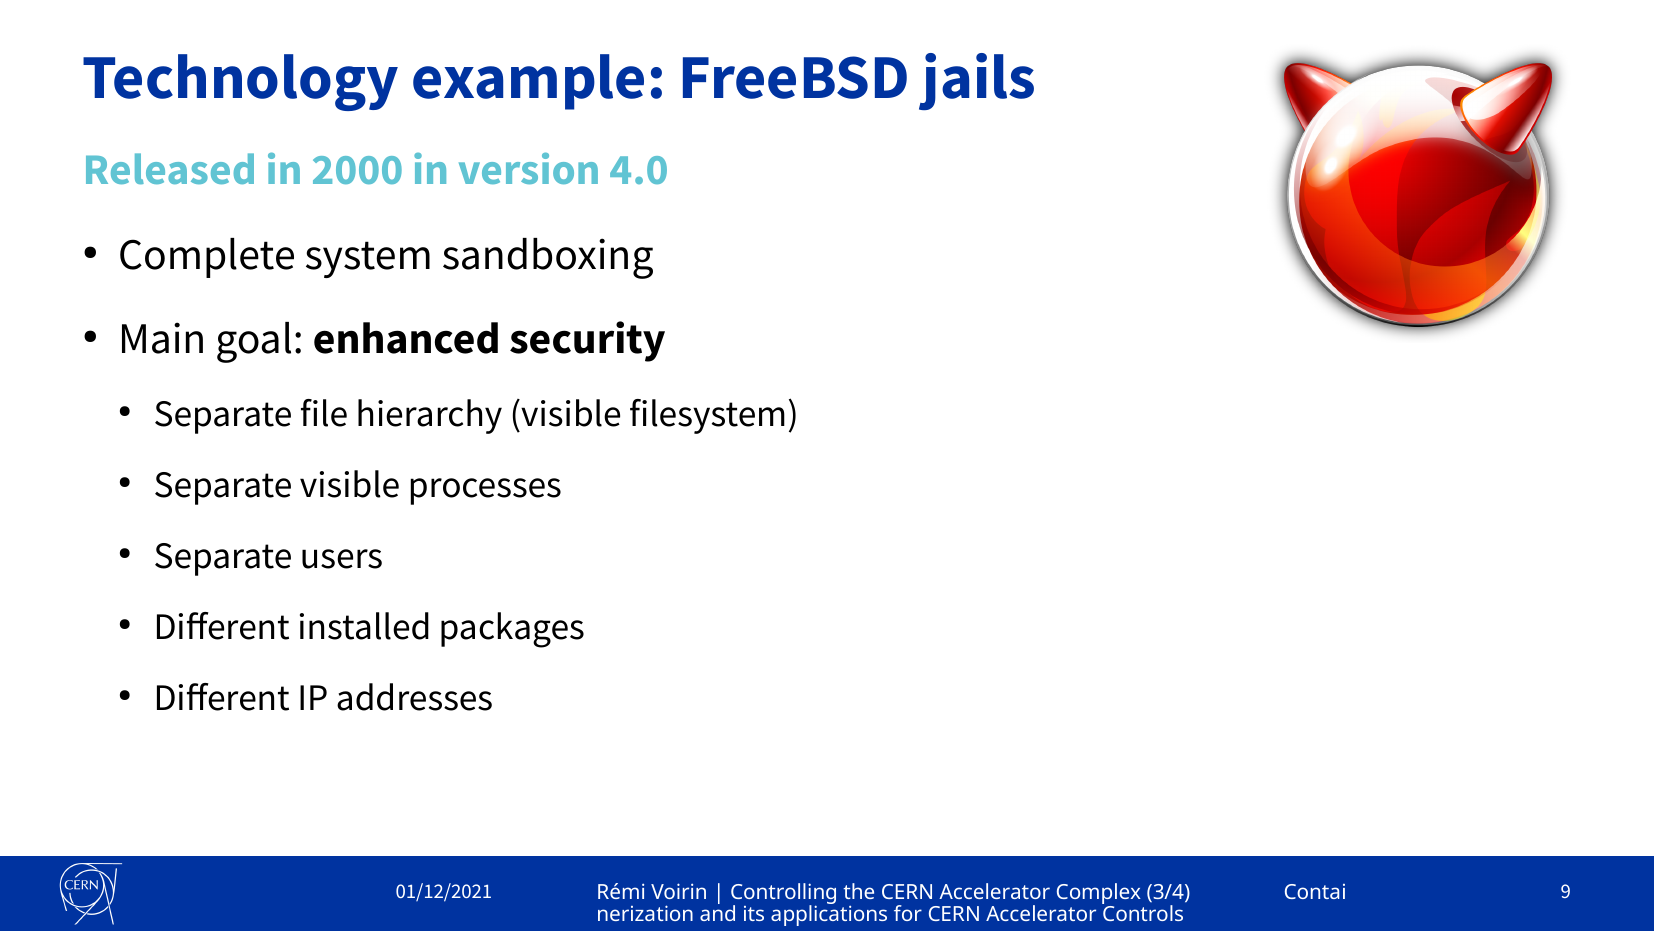

# Technology example: FreeBSD jails
Released in 2000 in version 4.0
Complete system sandboxing
Main goal: enhanced security
Separate file hierarchy (visible filesystem)
Separate visible processes
Separate users
Different installed packages
Different IP addresses
01/12/2021
Rémi Voirin | Controlling the CERN Accelerator Complex (3/4) Containerization and its applications for CERN Accelerator Controls
9